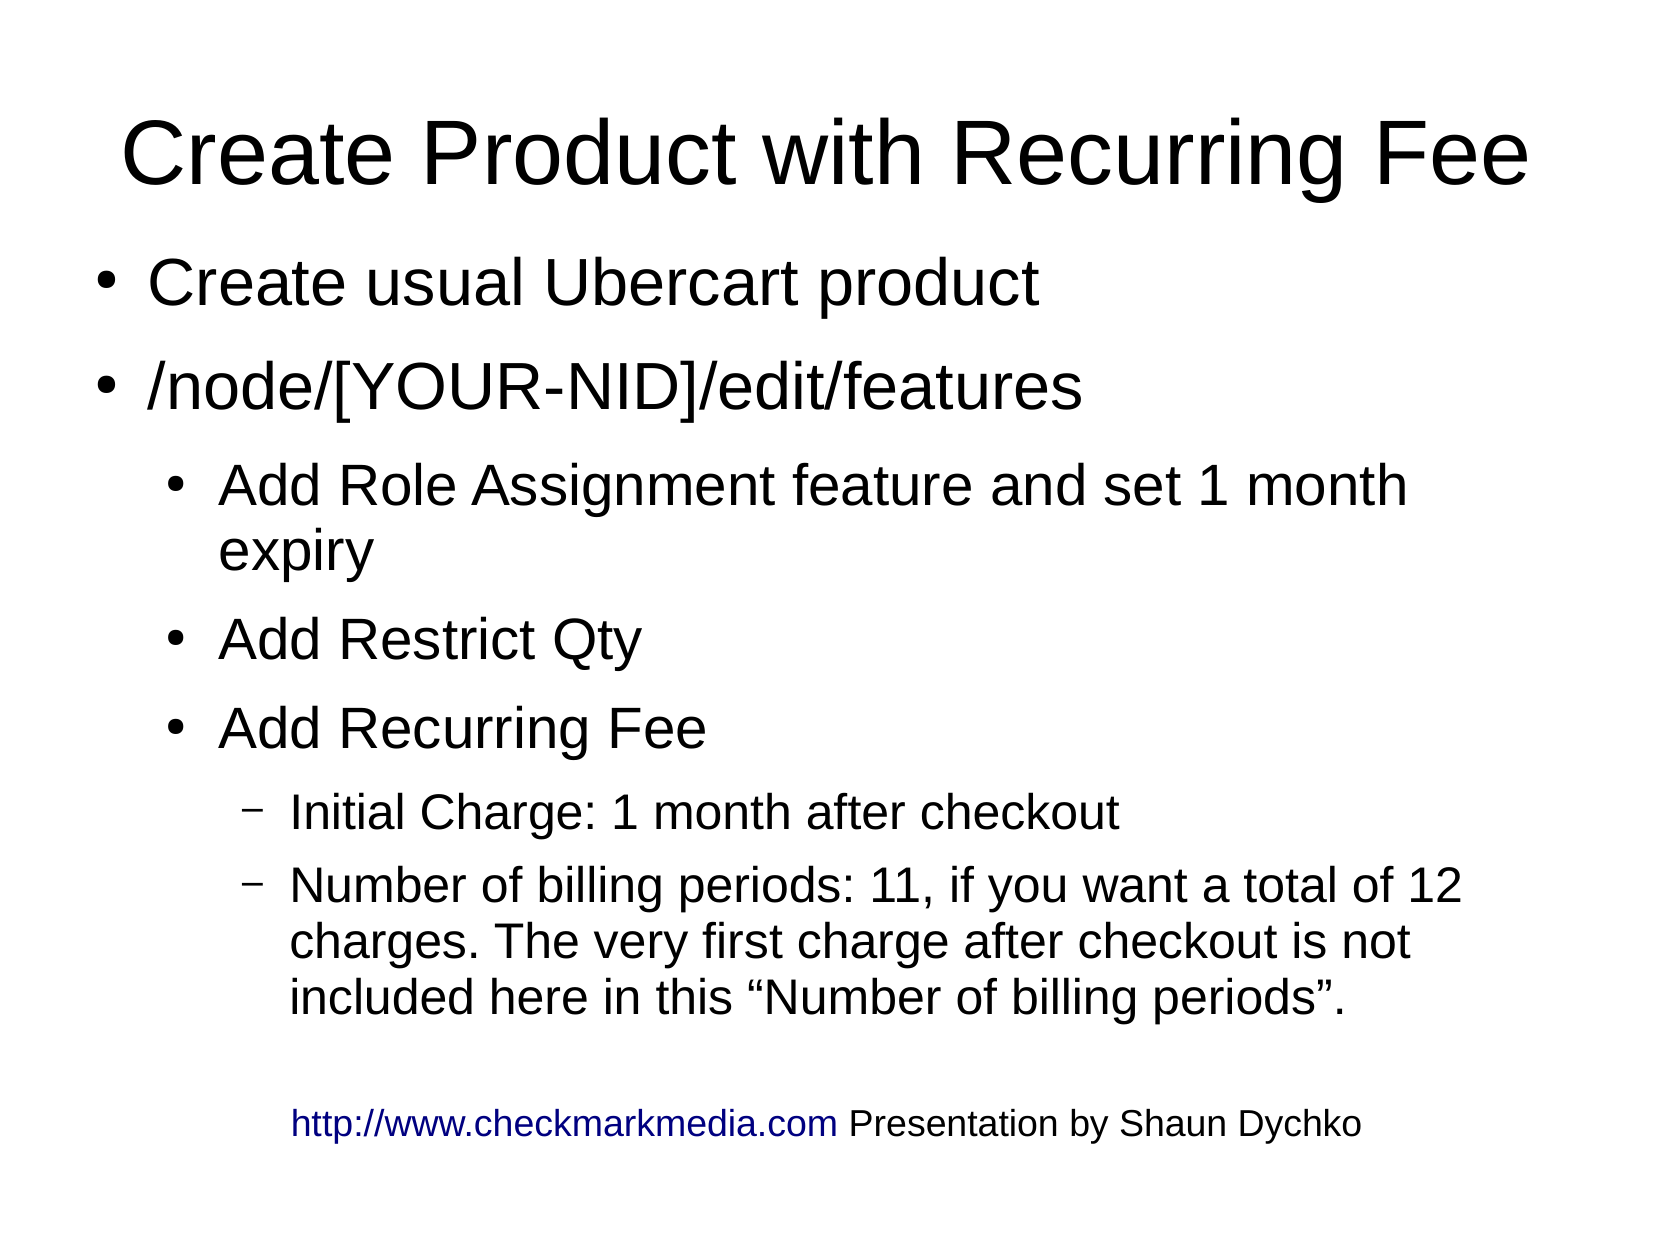

# Create Product with Recurring Fee
Create usual Ubercart product
/node/[YOUR-NID]/edit/features
Add Role Assignment feature and set 1 month expiry
Add Restrict Qty
Add Recurring Fee
Initial Charge: 1 month after checkout
Number of billing periods: 11, if you want a total of 12 charges. The very first charge after checkout is not included here in this “Number of billing periods”.
http://www.checkmarkmedia.com Presentation by Shaun Dychko